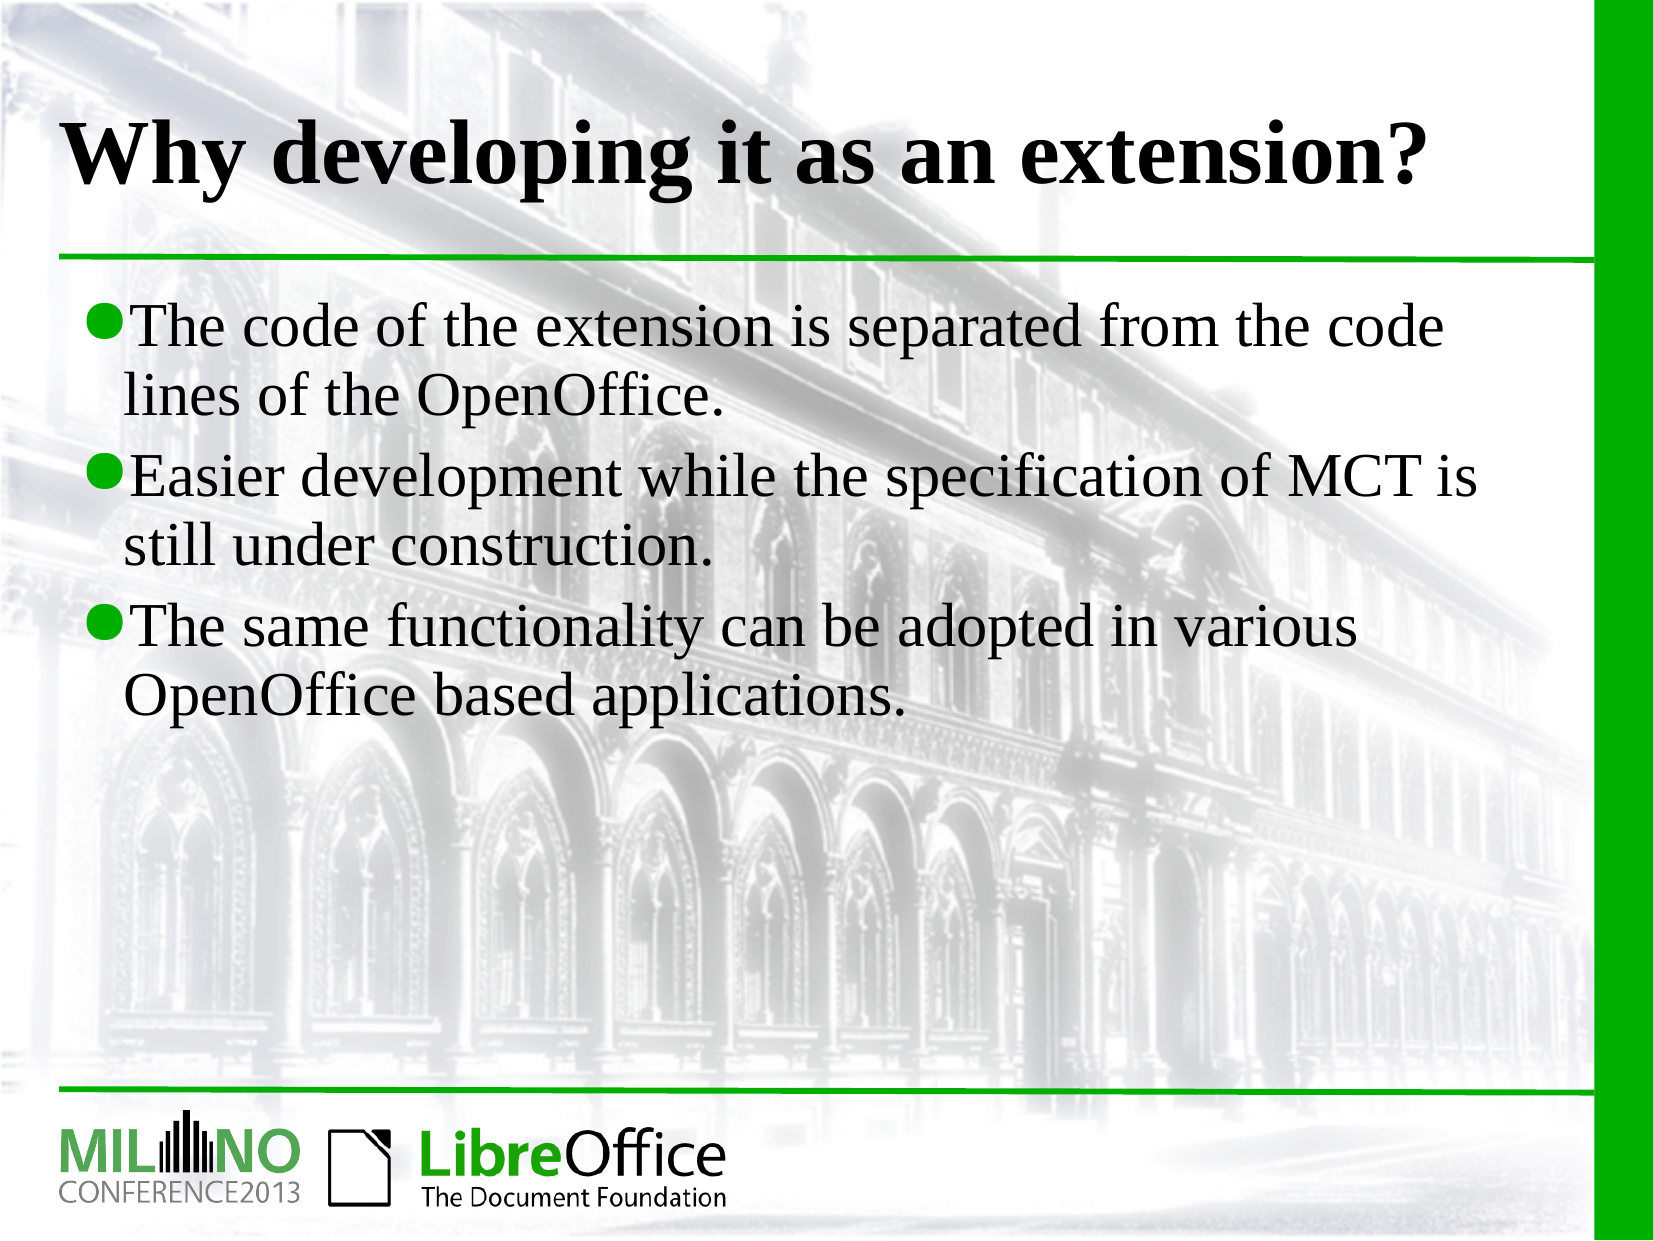

# Why developing it as an extension?
The code of the extension is separated from the code lines of the OpenOffice.
Easier development while the specification of MCT is still under construction.
The same functionality can be adopted in various OpenOffice based applications.